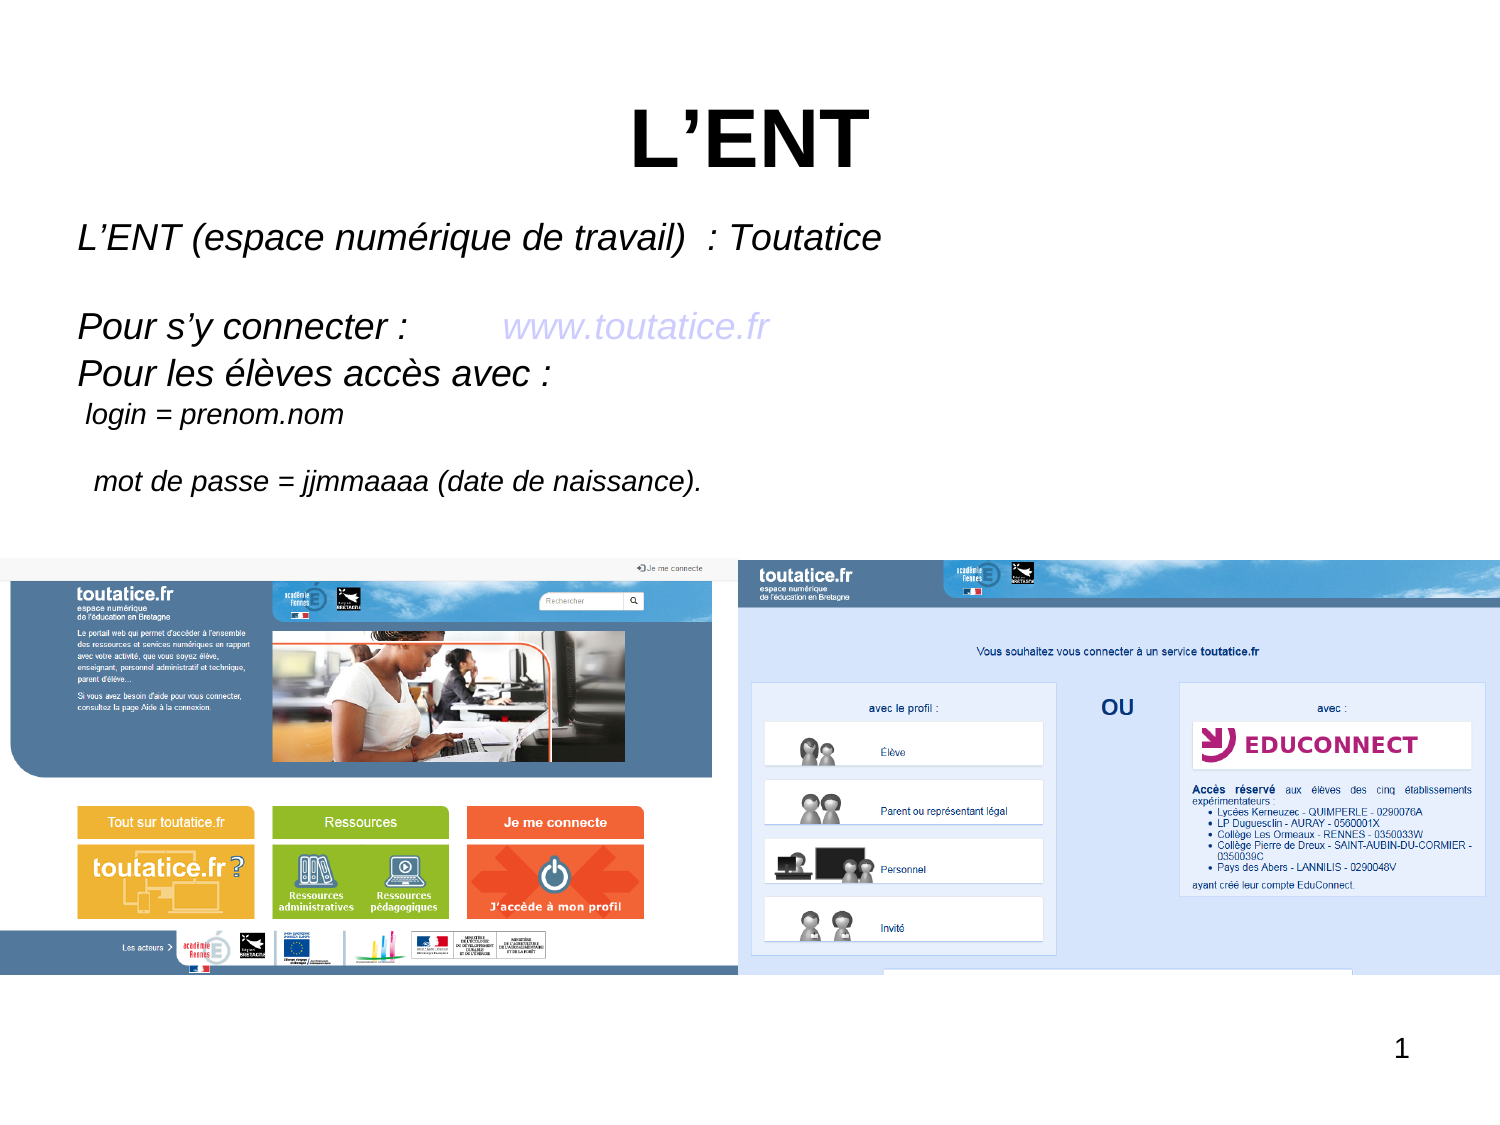

L’ENT
L’ENT (espace numérique de travail) : Toutatice
Pour s’y connecter : www.toutatice.fr
Pour les élèves accès avec :
 login = prenom.nom
  mot de passe = jjmmaaaa (date de naissance).